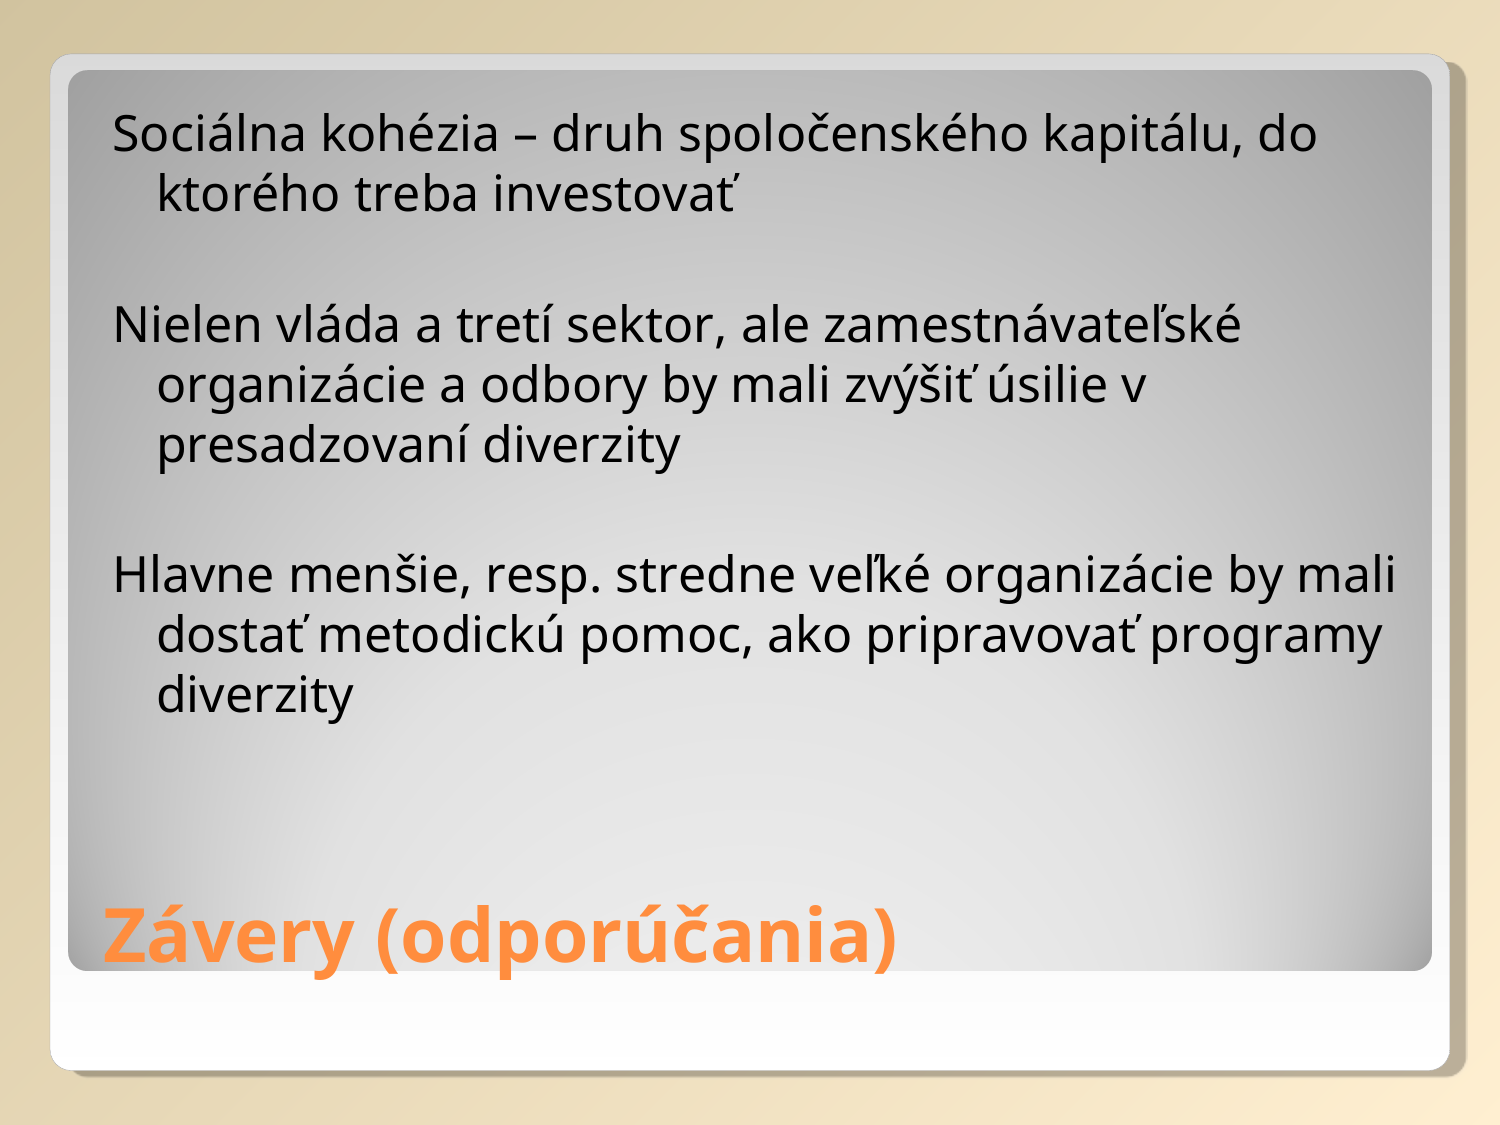

Sociálna kohézia – druh spoločenského kapitálu, do ktorého treba investovať
Nielen vláda a tretí sektor, ale zamestnávateľské organizácie a odbory by mali zvýšiť úsilie v presadzovaní diverzity
Hlavne menšie, resp. stredne veľké organizácie by mali dostať metodickú pomoc, ako pripravovať programy diverzity
# Závery (odporúčania)